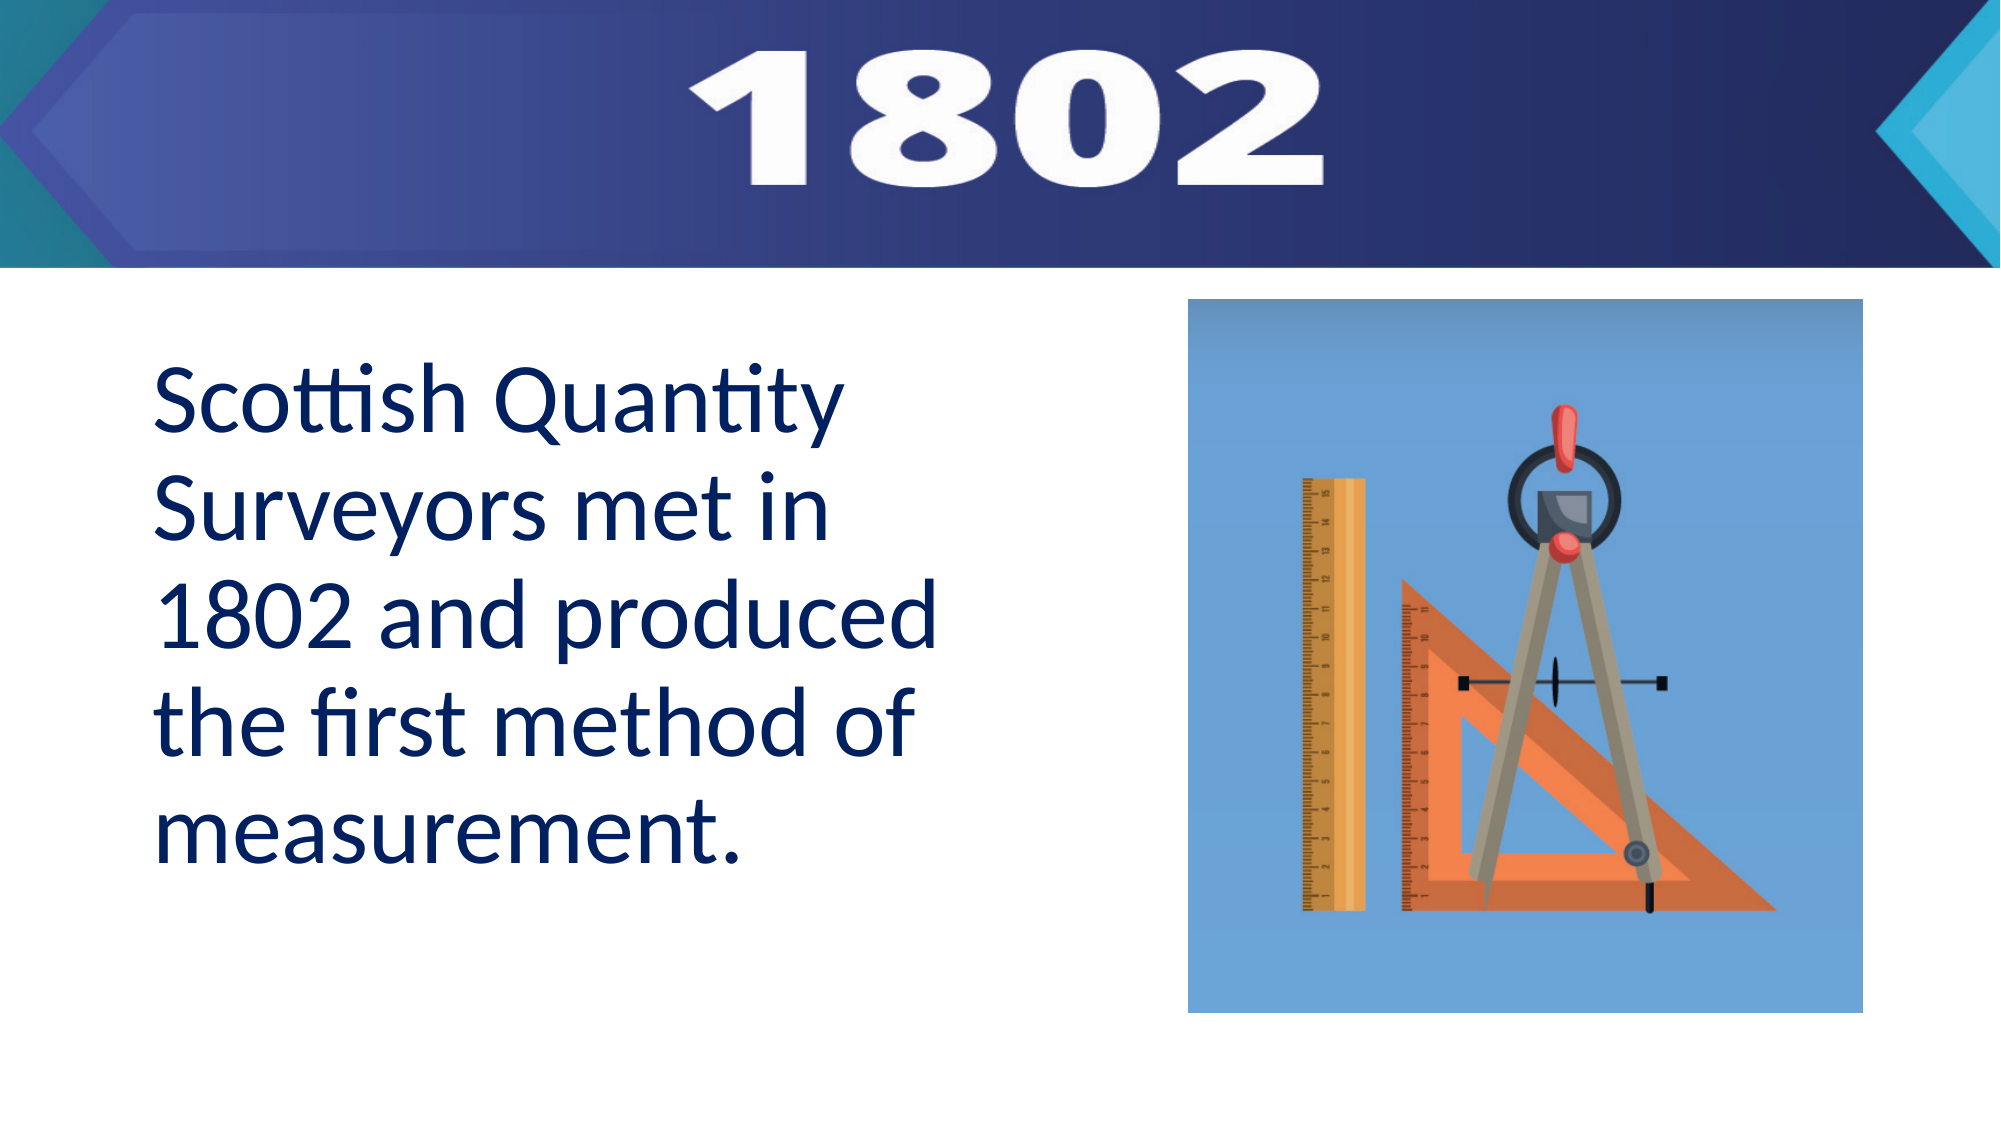

# Scottish Quantity Surveyors met in 1802 and produced the first method of measurement.